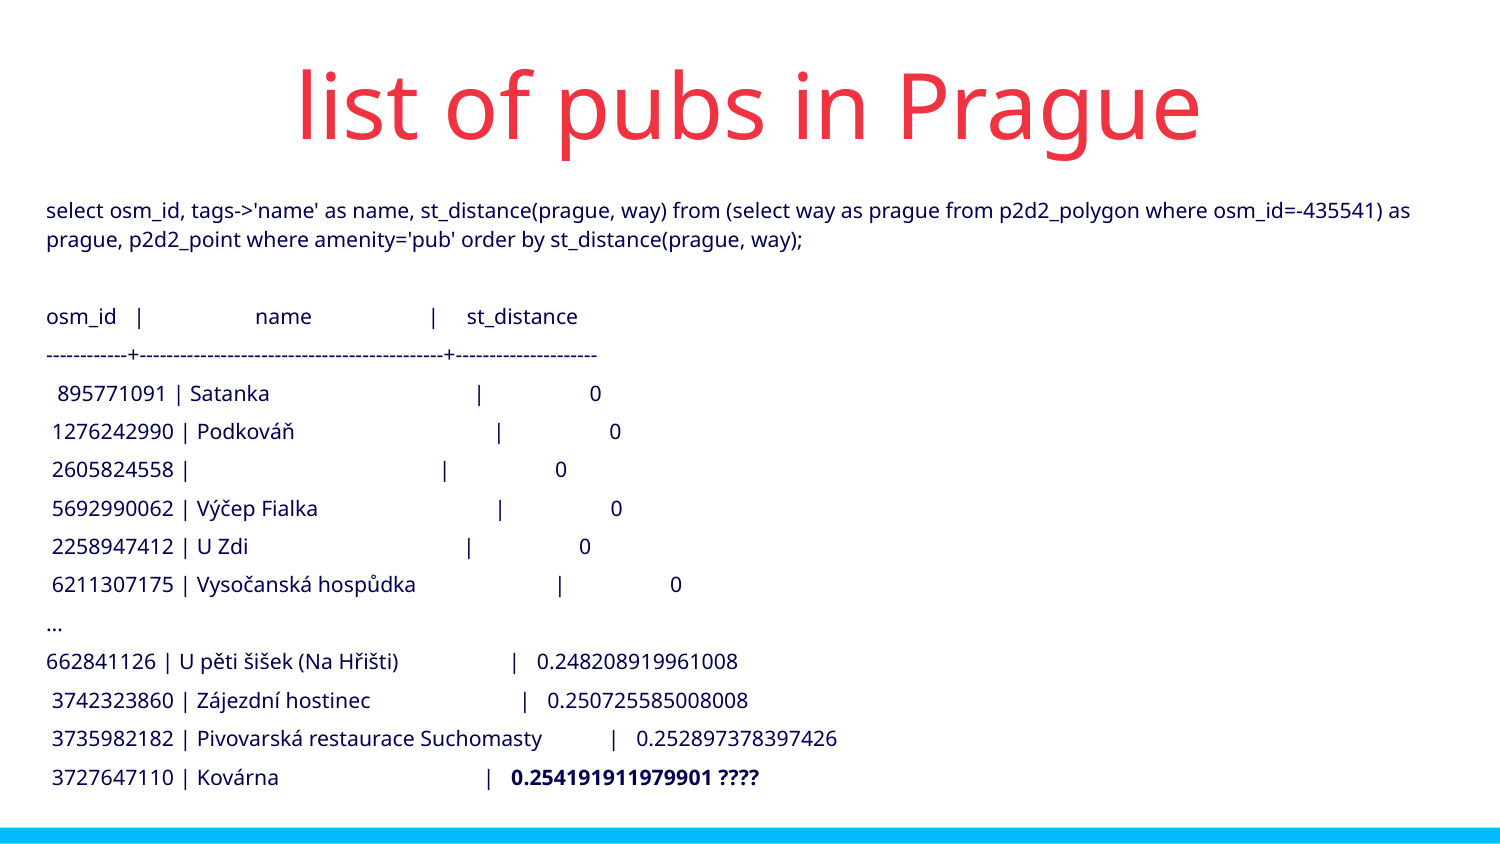

# list of pubs in Prague
select osm_id, tags->'name' as name, st_distance(prague, way) from (select way as prague from p2d2_polygon where osm_id=-435541) as prague, p2d2_point where amenity='pub' order by st_distance(prague, way);
osm_id | name | st_distance
------------+---------------------------------------------+---------------------
 895771091 | Satanka | 0
 1276242990 | Podkováň | 0
 2605824558 | | 0
 5692990062 | Výčep Fialka | 0
 2258947412 | U Zdi | 0
 6211307175 | Vysočanská hospůdka | 0
…
662841126 | U pěti šišek (Na Hřišti) | 0.248208919961008
 3742323860 | Zájezdní hostinec | 0.250725585008008
 3735982182 | Pivovarská restaurace Suchomasty | 0.252897378397426
 3727647110 | Kovárna | 0.254191911979901 ????